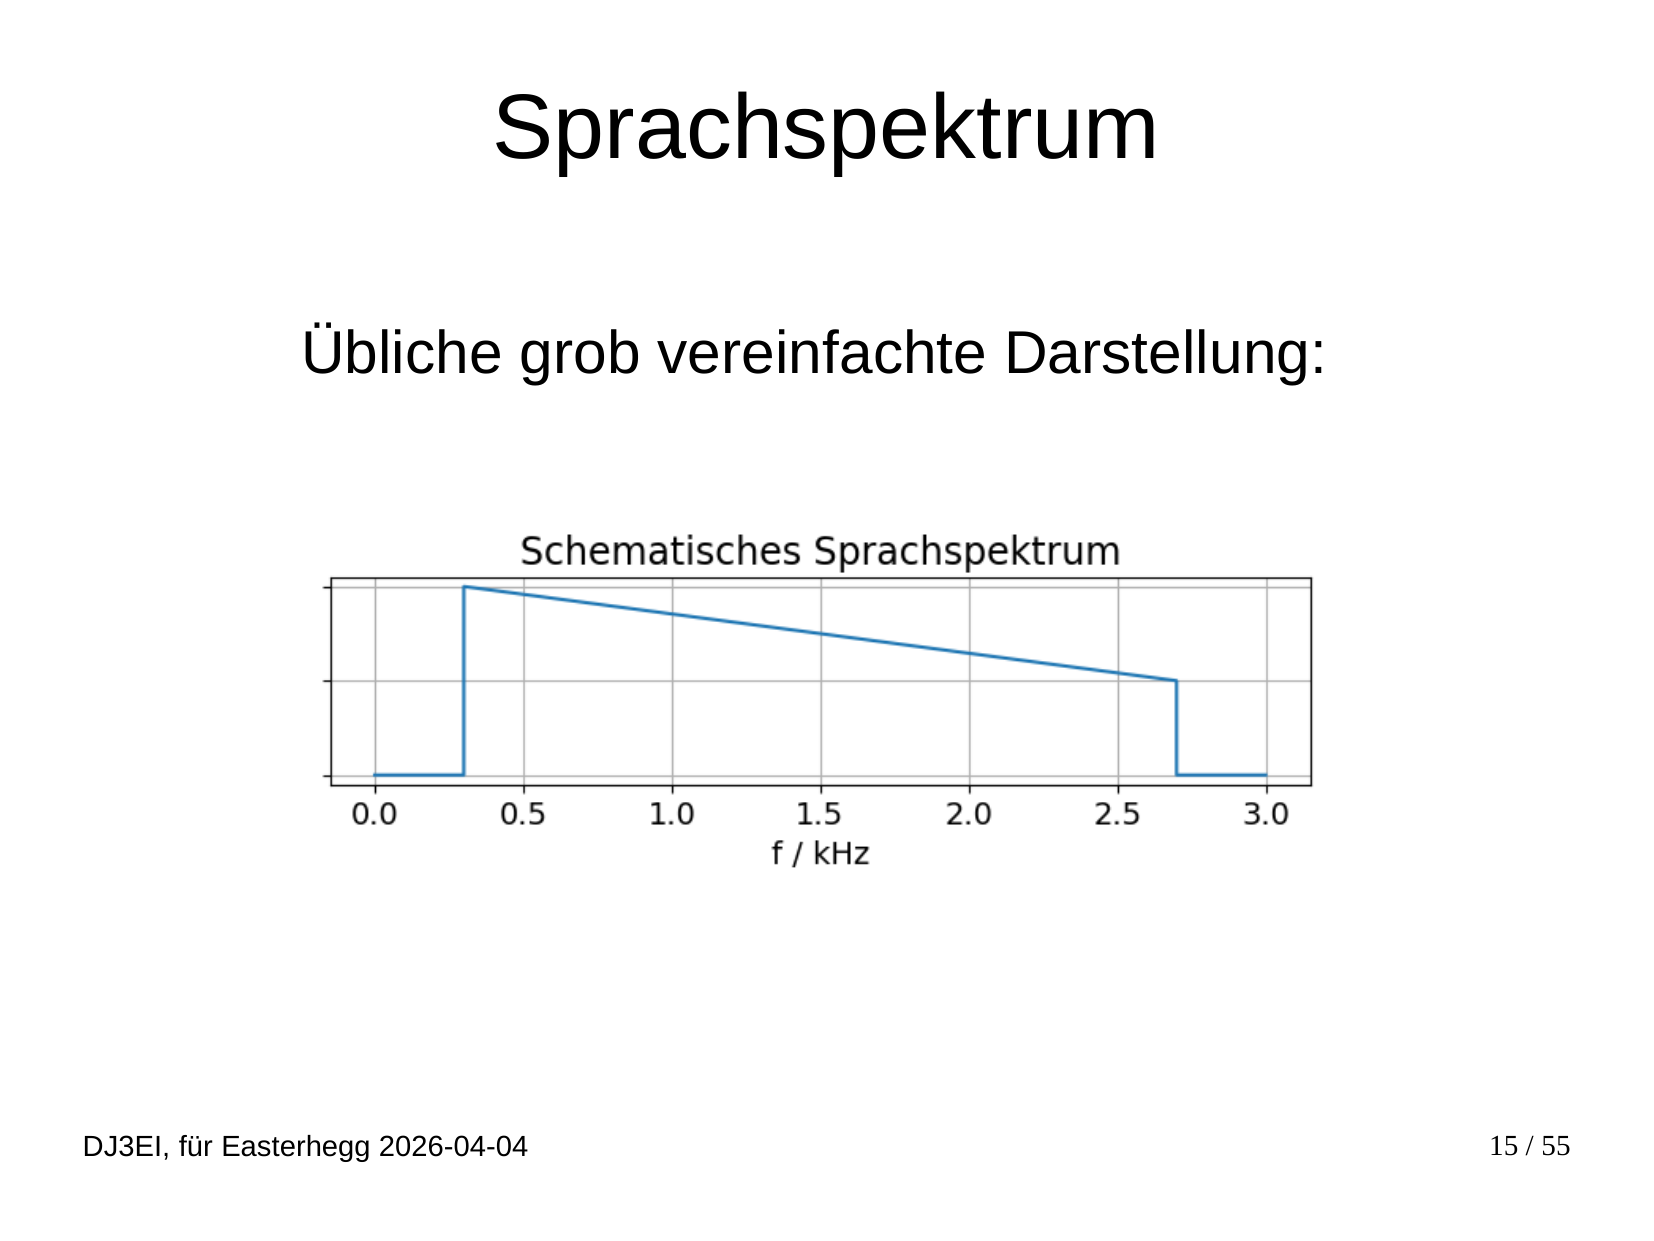

# Sprachspektrum
Übliche grob vereinfachte Darstellung:
15